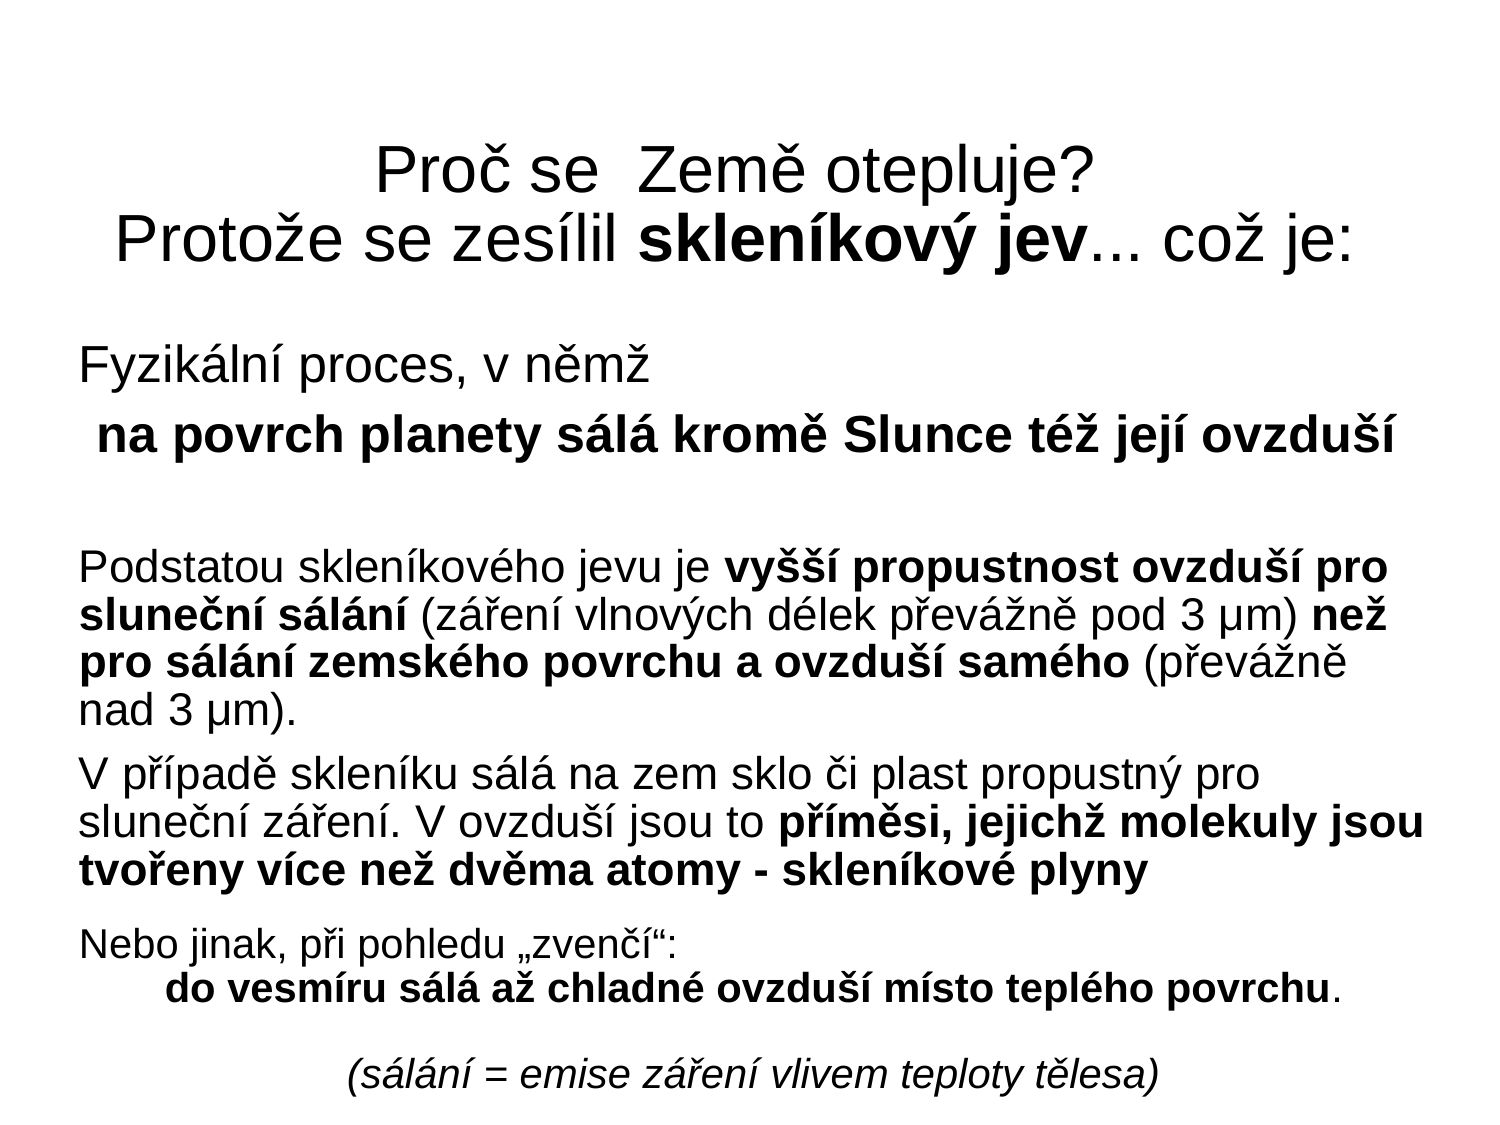

# Proč se Země otepluje? Protože se zesílil skleníkový jev... což je:
Fyzikální proces, v němž
na povrch planety sálá kromě Slunce též její ovzduší
Podstatou skleníkového jevu je vyšší propustnost ovzduší pro sluneční sálání (záření vlnových délek převážně pod 3 μm) než pro sálání zemského povrchu a ovzduší samého (převážně nad 3 μm).
V případě skleníku sálá na zem sklo či plast propustný pro sluneční záření. V ovzduší jsou to příměsi, jejichž molekuly jsou tvořeny více než dvěma atomy - skleníkové plyny
Nebo jinak, při pohledu „zvenčí“:
do vesmíru sálá až chladné ovzduší místo teplého povrchu.
(sálání = emise záření vlivem teploty tělesa)